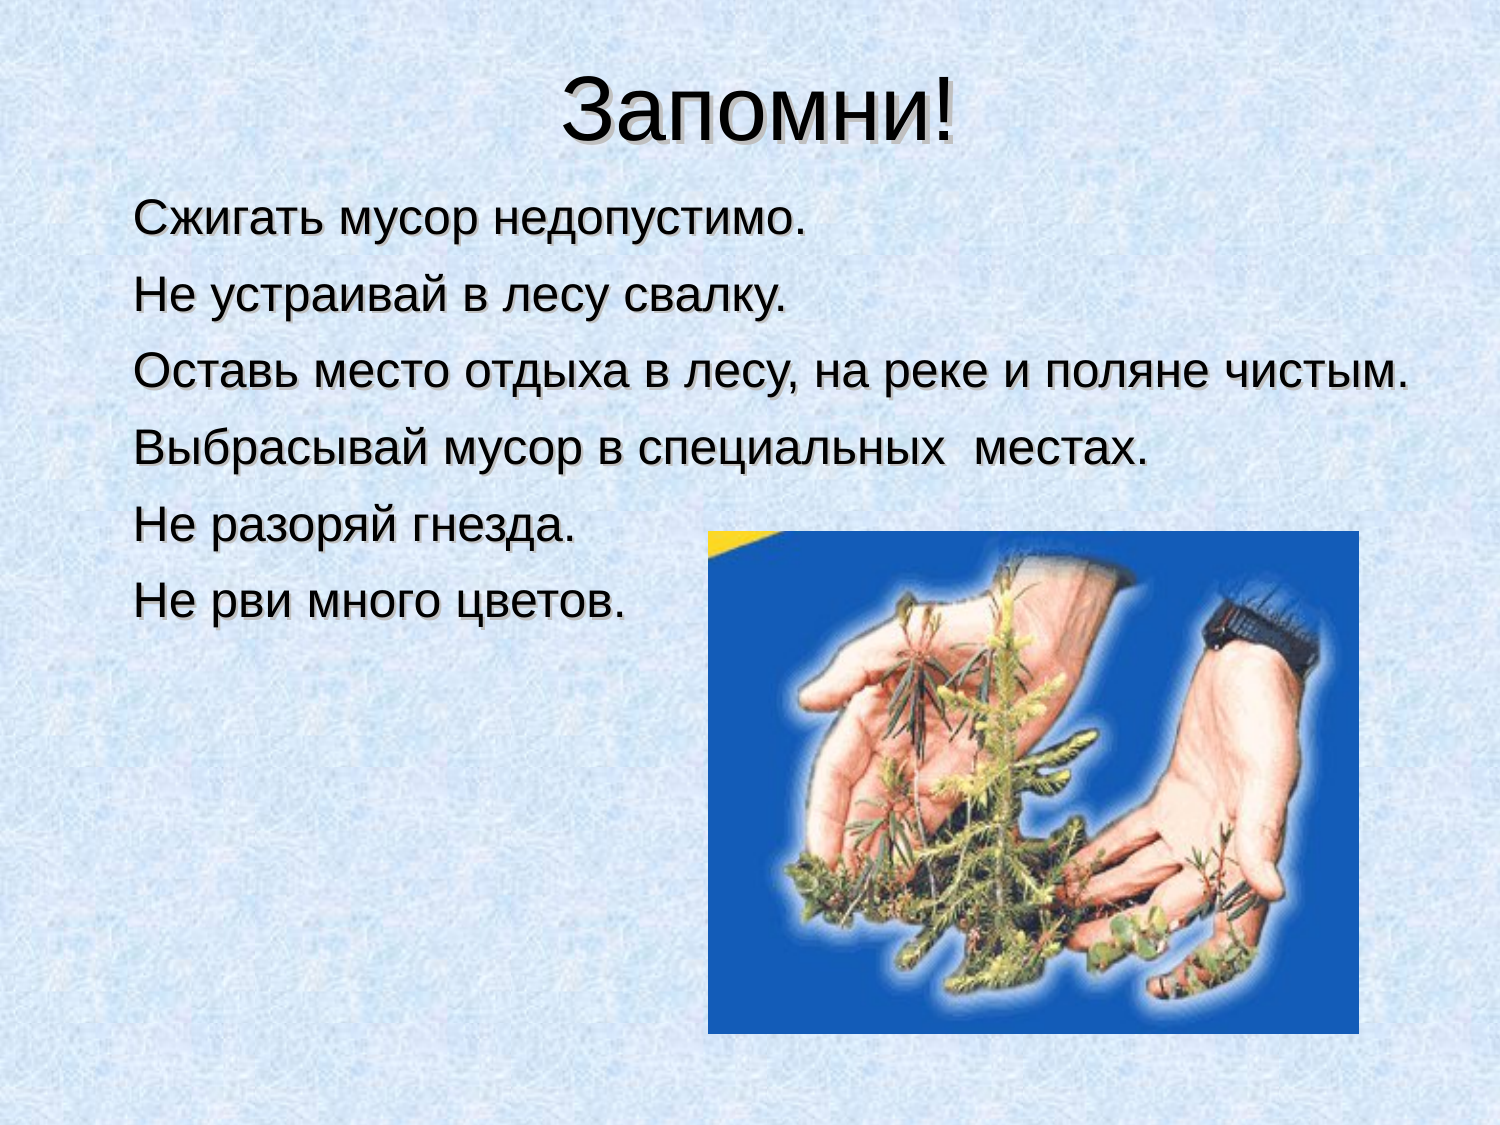

Запомни!
Сжигать мусор недопустимо.
Не устраивай в лесу свалку.
Оставь место отдыха в лесу, на реке и поляне чистым.
Выбрасывай мусор в специальных местах.
Не разоряй гнезда.
Не рви много цветов.